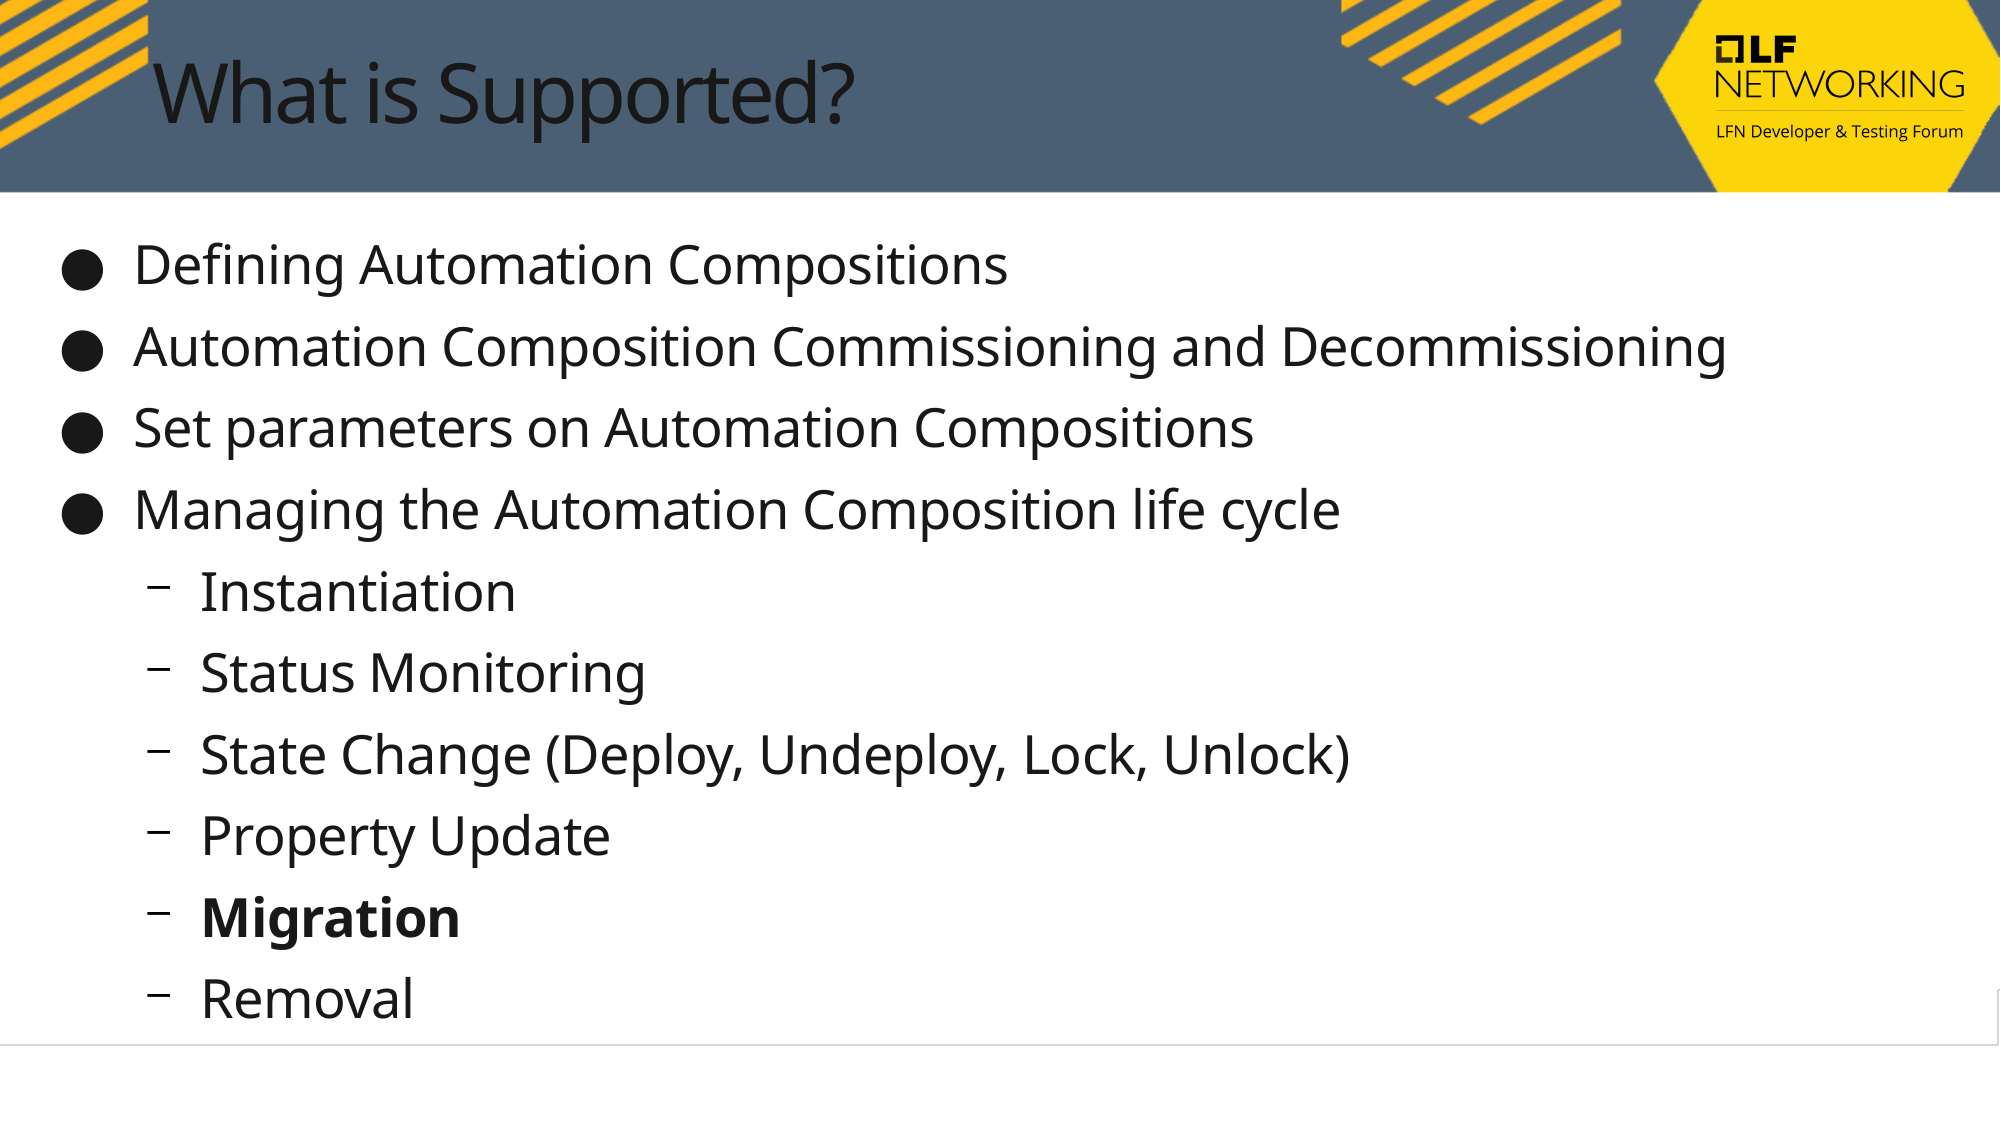

# What is Supported?
 Defining Automation Compositions
 Automation Composition Commissioning and Decommissioning
 Set parameters on Automation Compositions
 Managing the Automation Composition life cycle
Instantiation
Status Monitoring
State Change (Deploy, Undeploy, Lock, Unlock)
Property Update
Migration
Removal